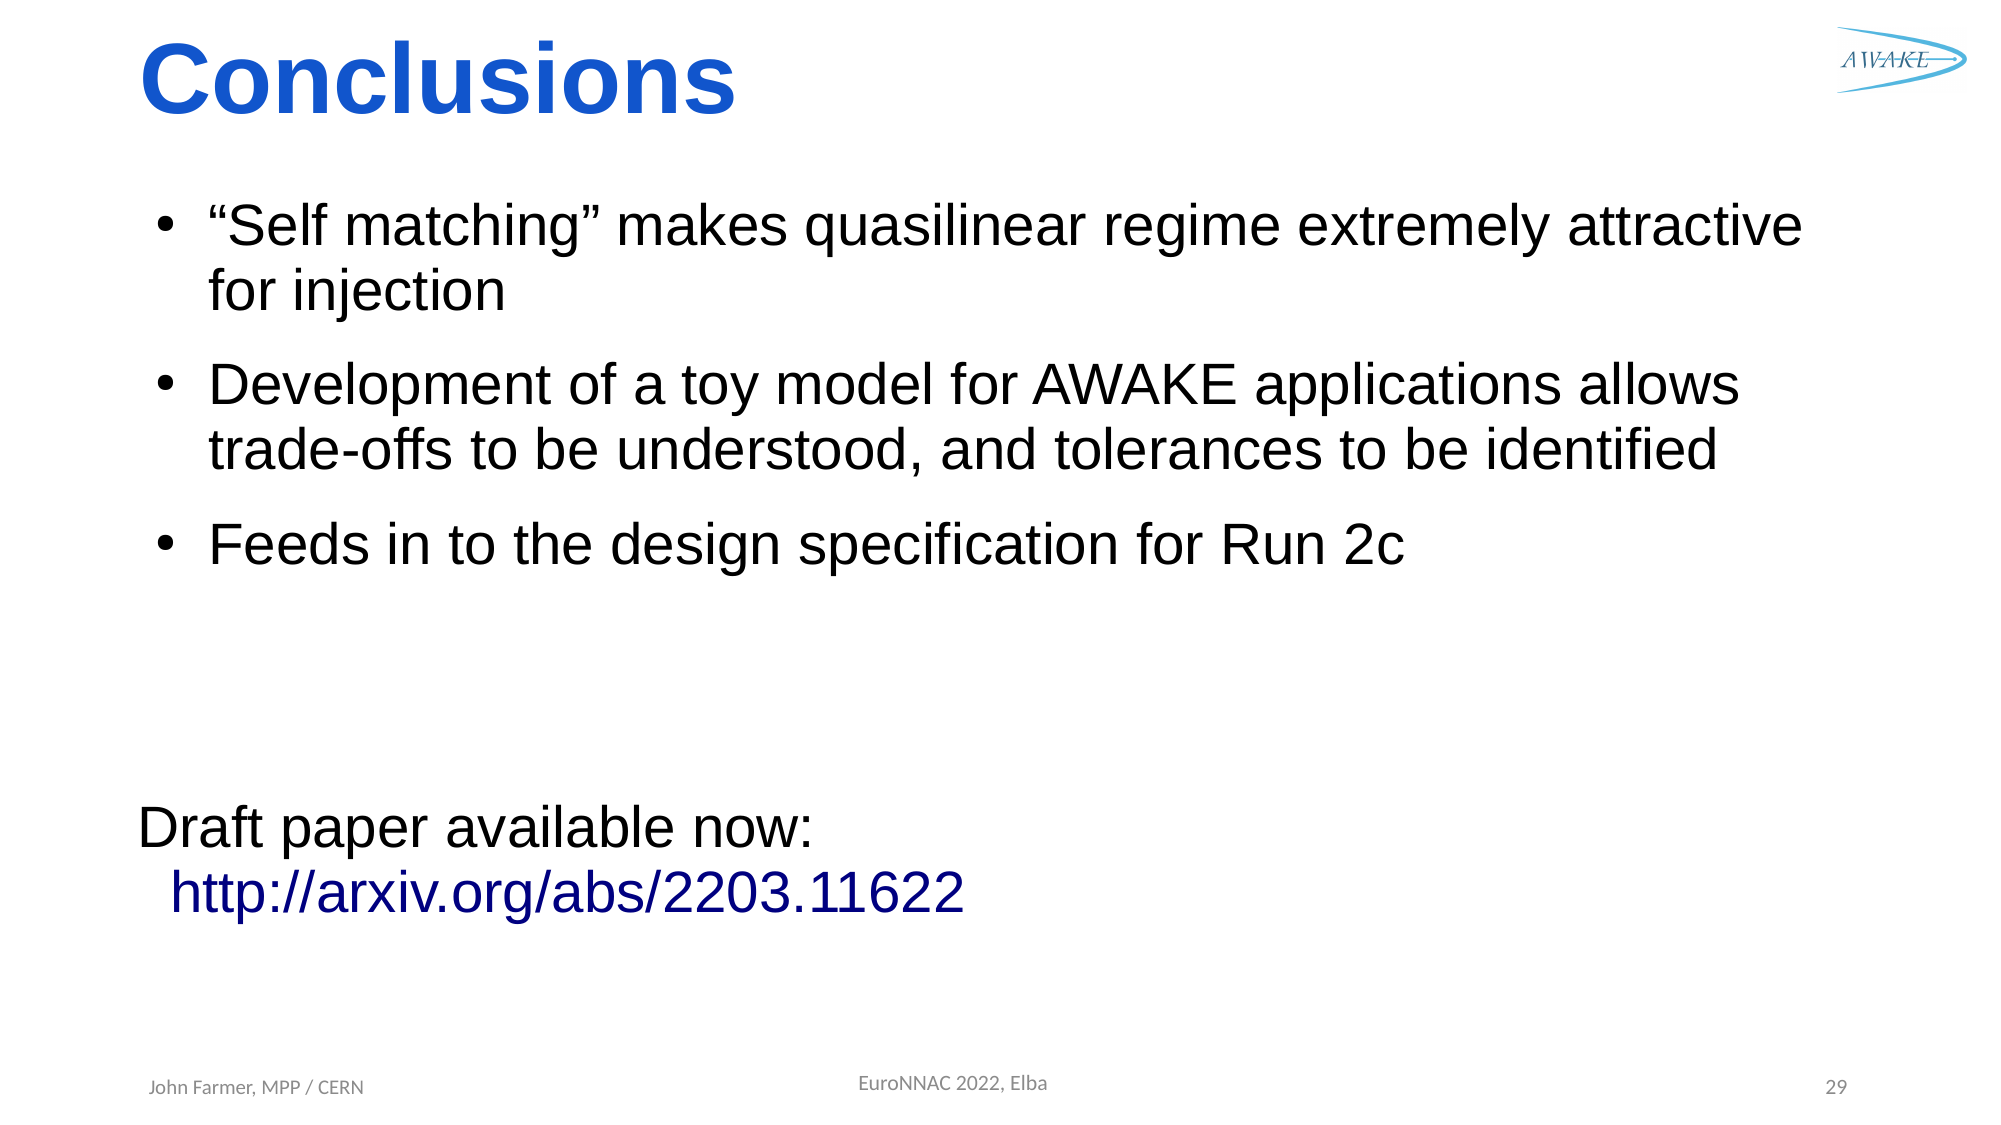

# Conclusions
“Self matching” makes quasilinear regime extremely attractive for injection
Development of a toy model for AWAKE applications allows trade-offs to be understood, and tolerances to be identified
Feeds in to the design specification for Run 2c
Draft paper available now:
 http://arxiv.org/abs/2203.11622
29